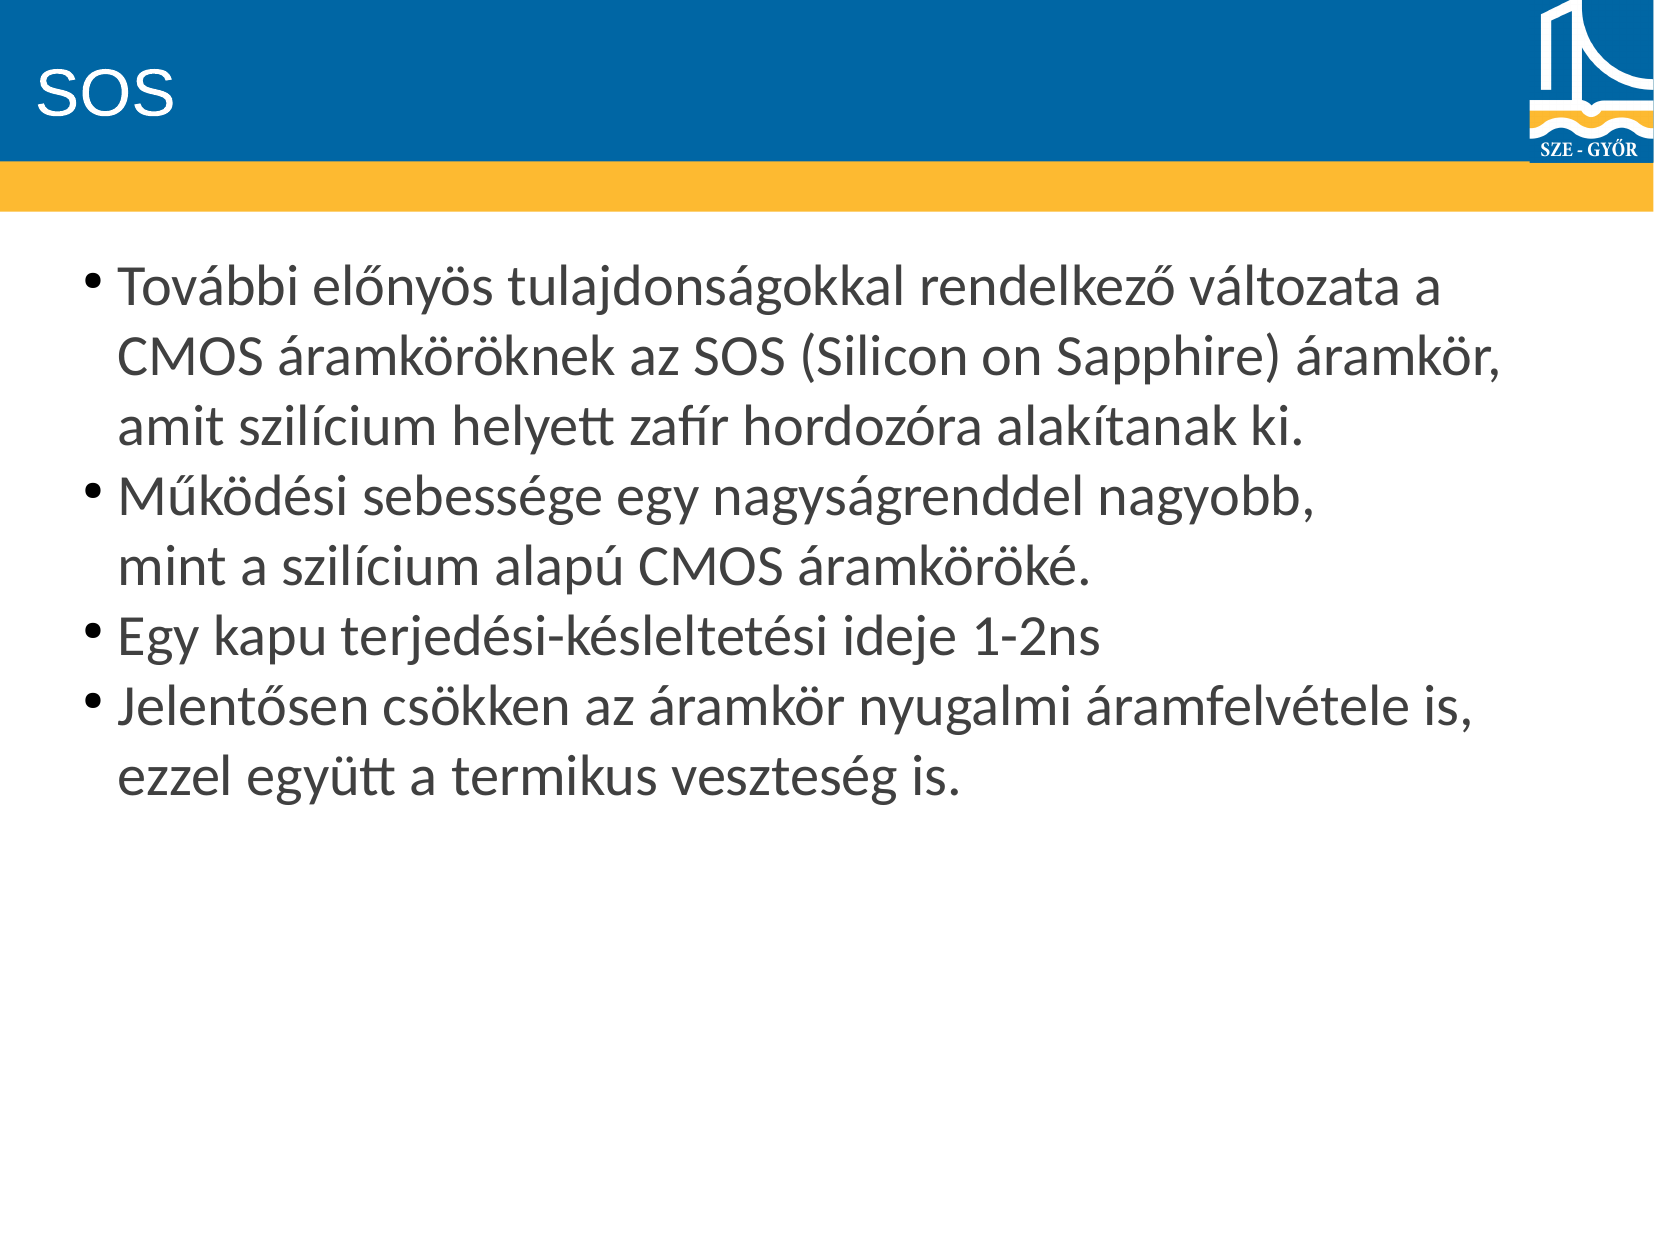

SOS
További előnyös tulajdonságokkal rendelkező változata a CMOS áramköröknek az SOS (Silicon on Sapphire) áramkör, amit szilícium helyett zafír hordozóra alakítanak ki.
Működési sebessége egy nagyságrenddel nagyobb,
mint a szilícium alapú CMOS áramköröké.
Egy kapu terjedési-késleltetési ideje 1-2ns
Jelentősen csökken az áramkör nyugalmi áramfelvétele is,
ezzel együtt a termikus veszteség is.